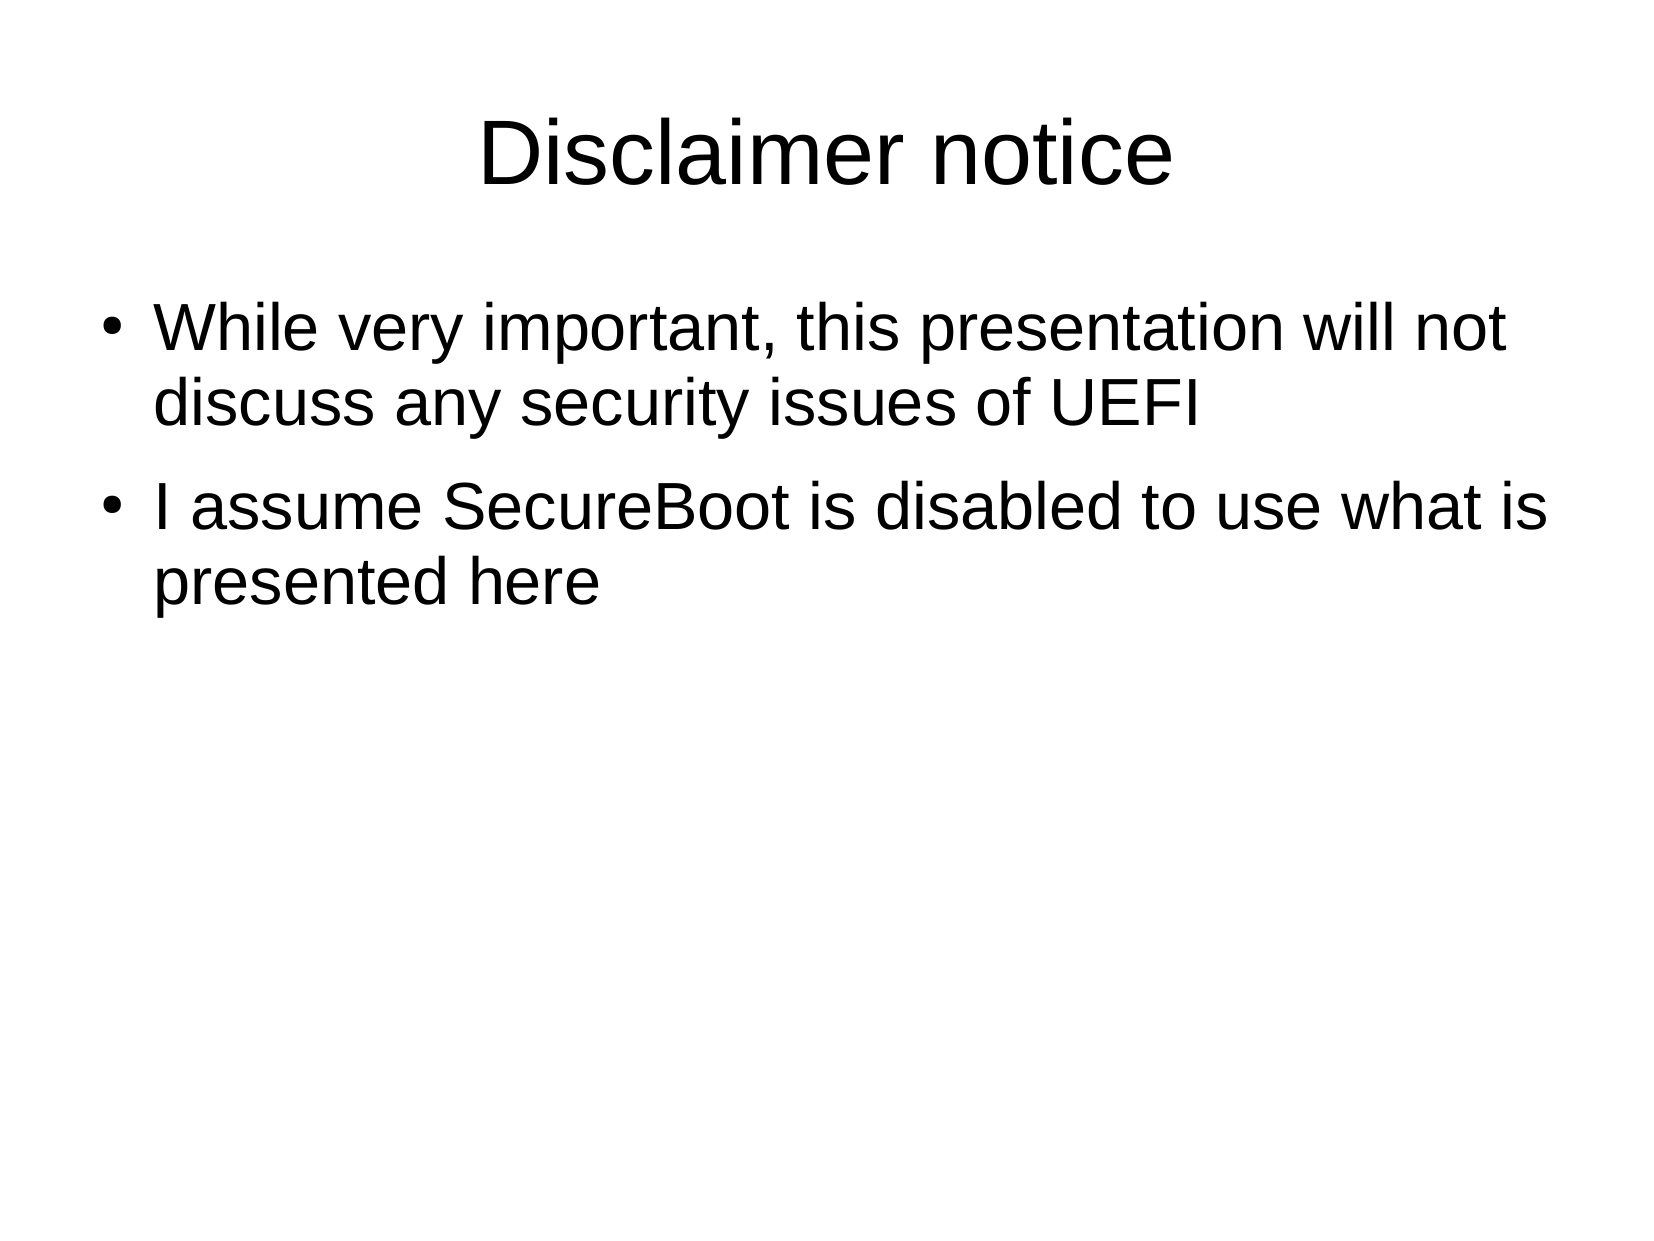

# Disclaimer notice
While very important, this presentation will not discuss any security issues of UEFI
I assume SecureBoot is disabled to use what is presented here